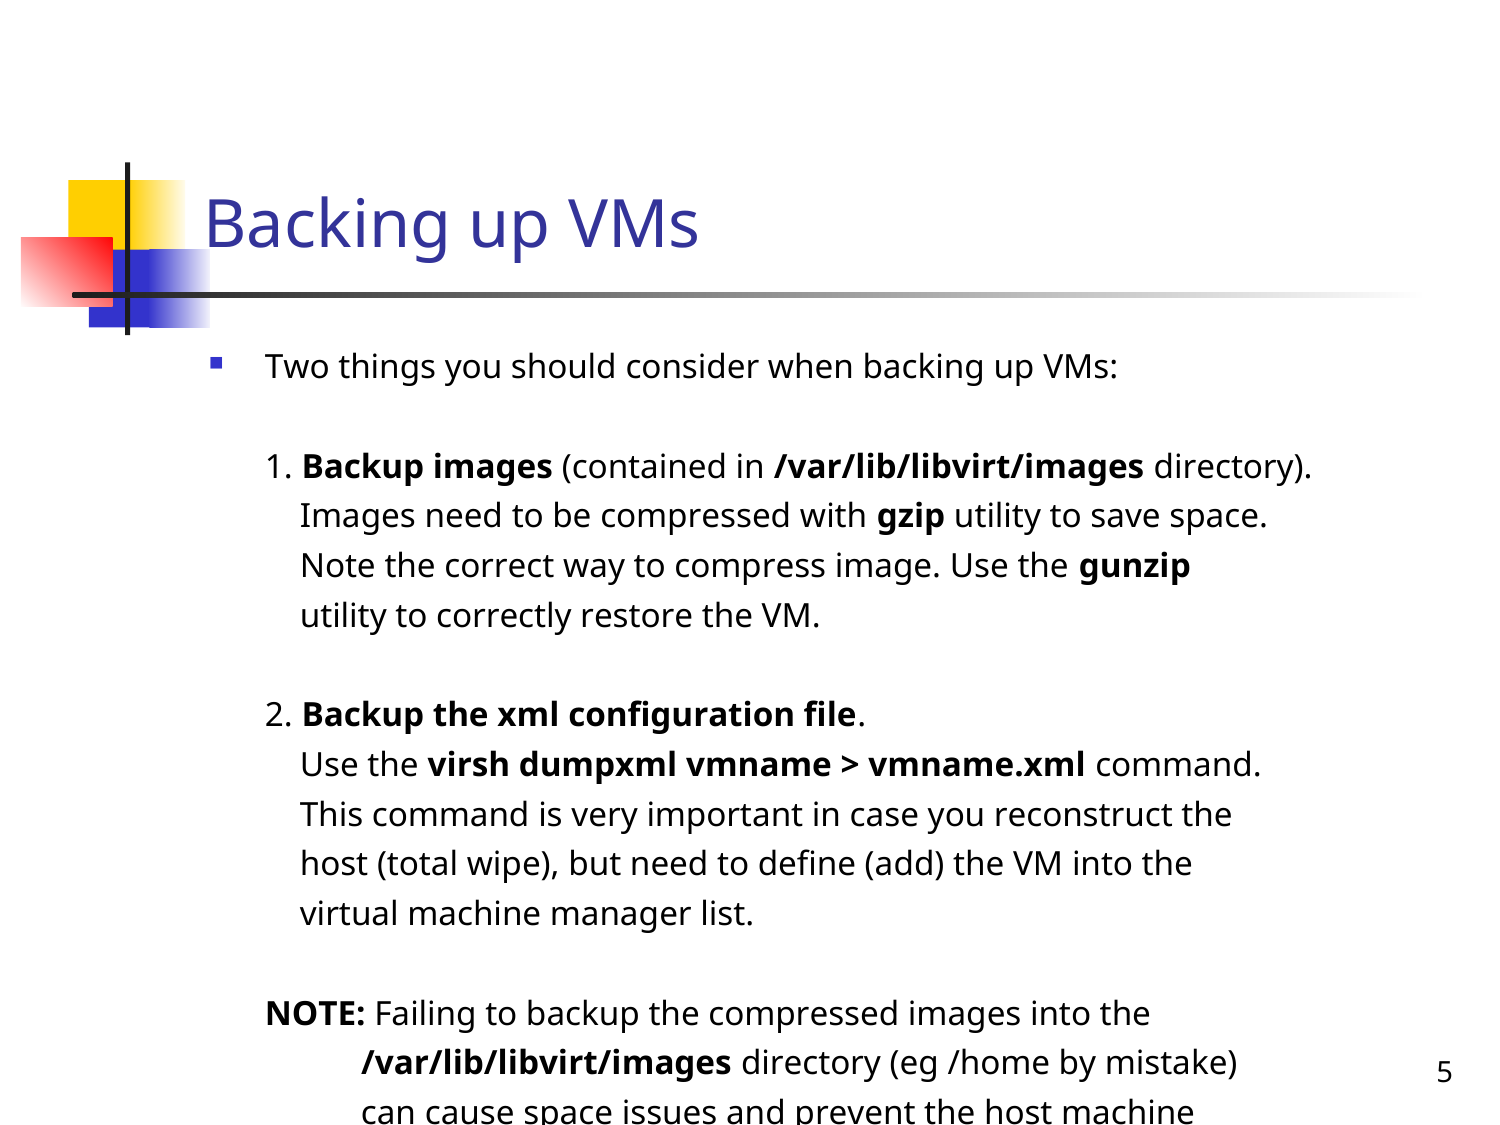

# Backing up VMs
Two things you should consider when backing up VMs:
1. Backup images (contained in /var/lib/libvirt/images directory).
 Images need to be compressed with gzip utility to save space.
 Note the correct way to compress image. Use the gunzip
 utility to correctly restore the VM.
2. Backup the xml configuration file.
 Use the virsh dumpxml vmname > vmname.xml command.
 This command is very important in case you reconstruct the
 host (total wipe), but need to define (add) the VM into the
 virtual machine manager list.
NOTE: Failing to backup the compressed images into the
 /var/lib/libvirt/images directory (eg /home by mistake)
 can cause space issues and prevent the host machine
 from starting graphically!!!
5